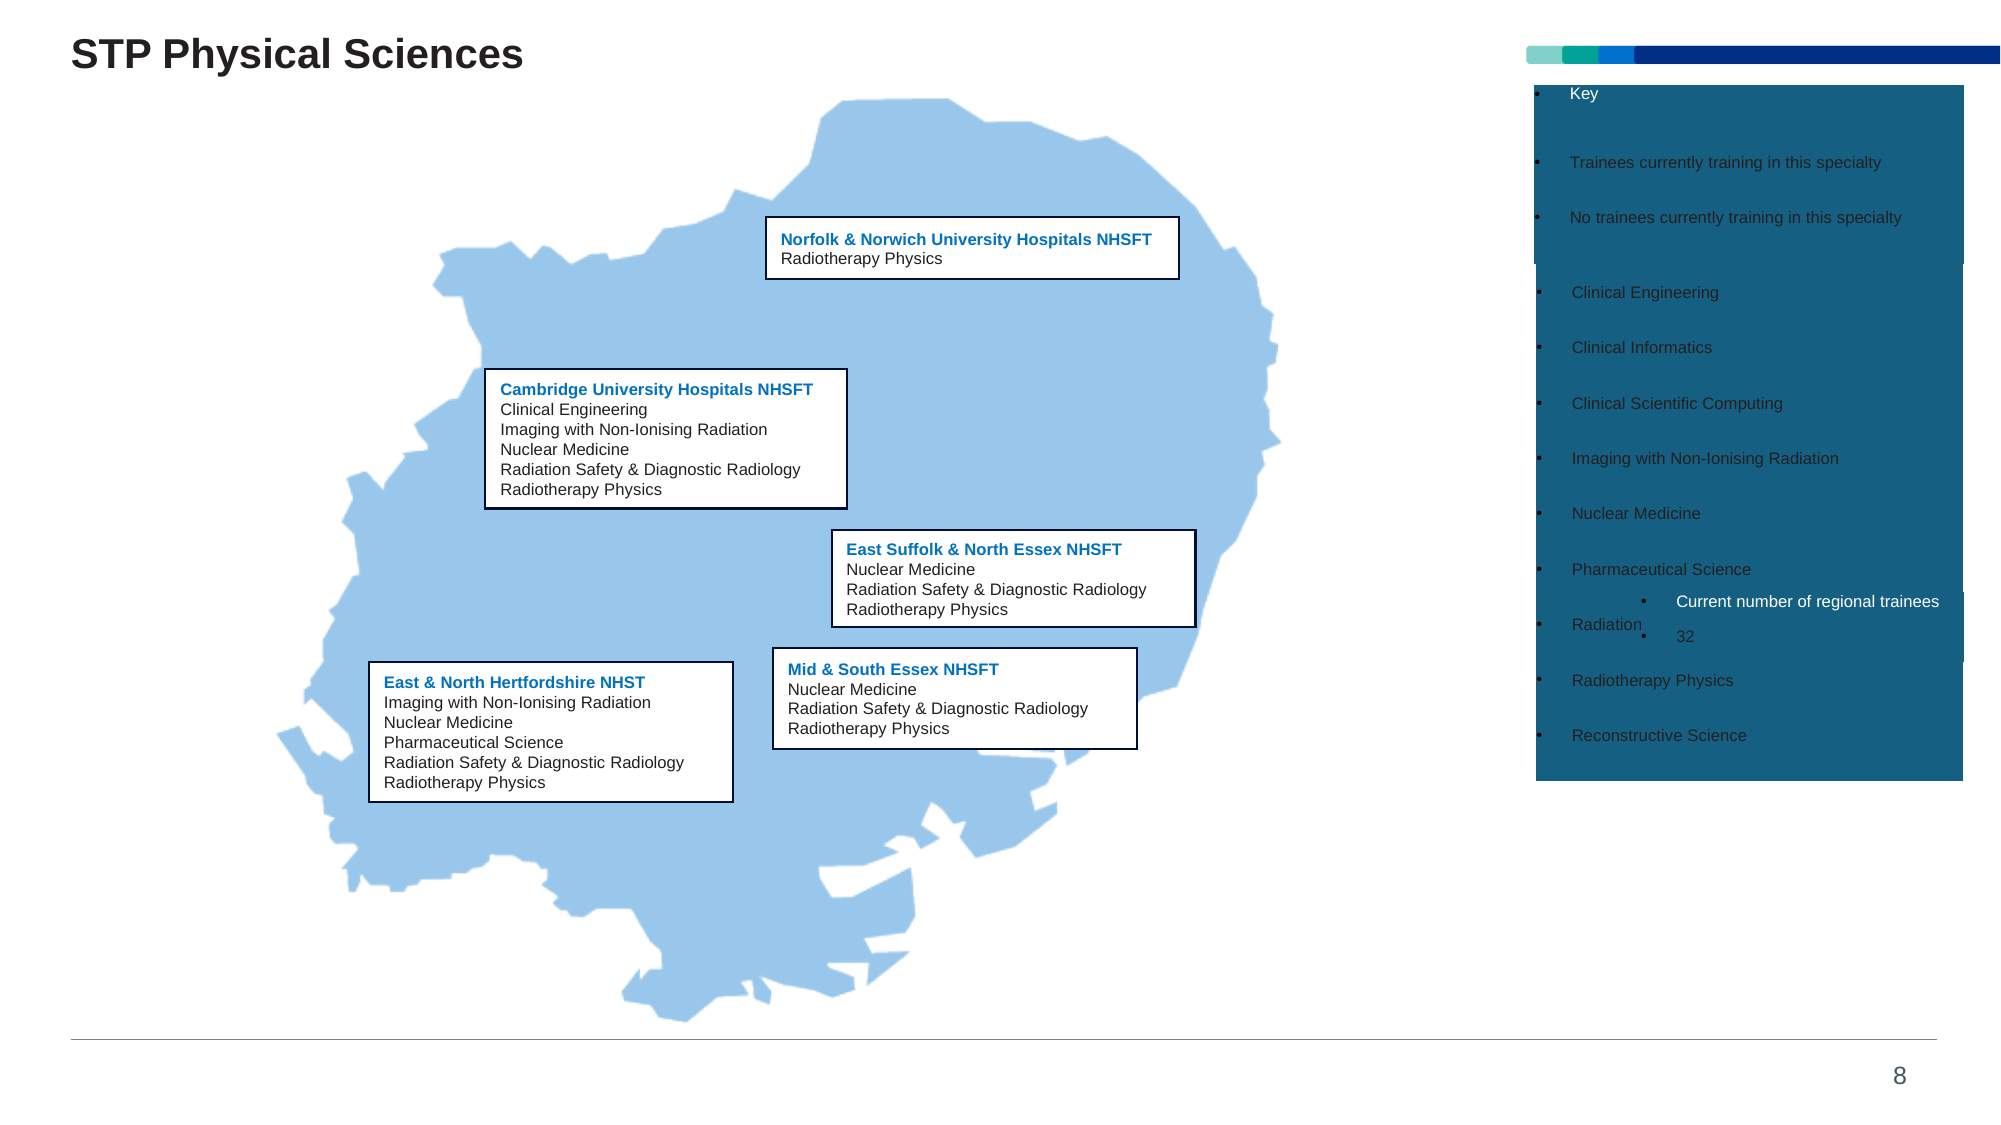

# STP Physical Sciences
| Key | |
| --- | --- |
| Trainees currently training in this specialty | |
| No trainees currently training in this specialty | |
| Specialty | |
| --- | --- |
| Clinical Engineering | |
| Clinical Informatics | |
| Clinical Scientific Computing | |
| Imaging with Non-Ionising Radiation | |
| Nuclear Medicine | |
| Pharmaceutical Science | |
| Radiation Safety & Diagnostic Radiology | |
| Radiotherapy Physics | |
| Reconstructive Science | |
Norfolk & Norwich University Hospitals NHSFT
Radiotherapy Physics
Cambridge University Hospitals NHSFT
Clinical Engineering
Imaging with Non-Ionising Radiation
Nuclear Medicine
Radiation Safety & Diagnostic Radiology
Radiotherapy Physics
East Suffolk & North Essex NHSFT
Nuclear Medicine
Radiation Safety & Diagnostic Radiology
Radiotherapy Physics
| Current number of regional trainees |
| --- |
| 32 |
Mid & South Essex NHSFT
Nuclear Medicine
Radiation Safety & Diagnostic Radiology
Radiotherapy Physics
East & North Hertfordshire NHST
Imaging with Non-Ionising Radiation
Nuclear Medicine
Pharmaceutical Science
Radiation Safety & Diagnostic Radiology
Radiotherapy Physics